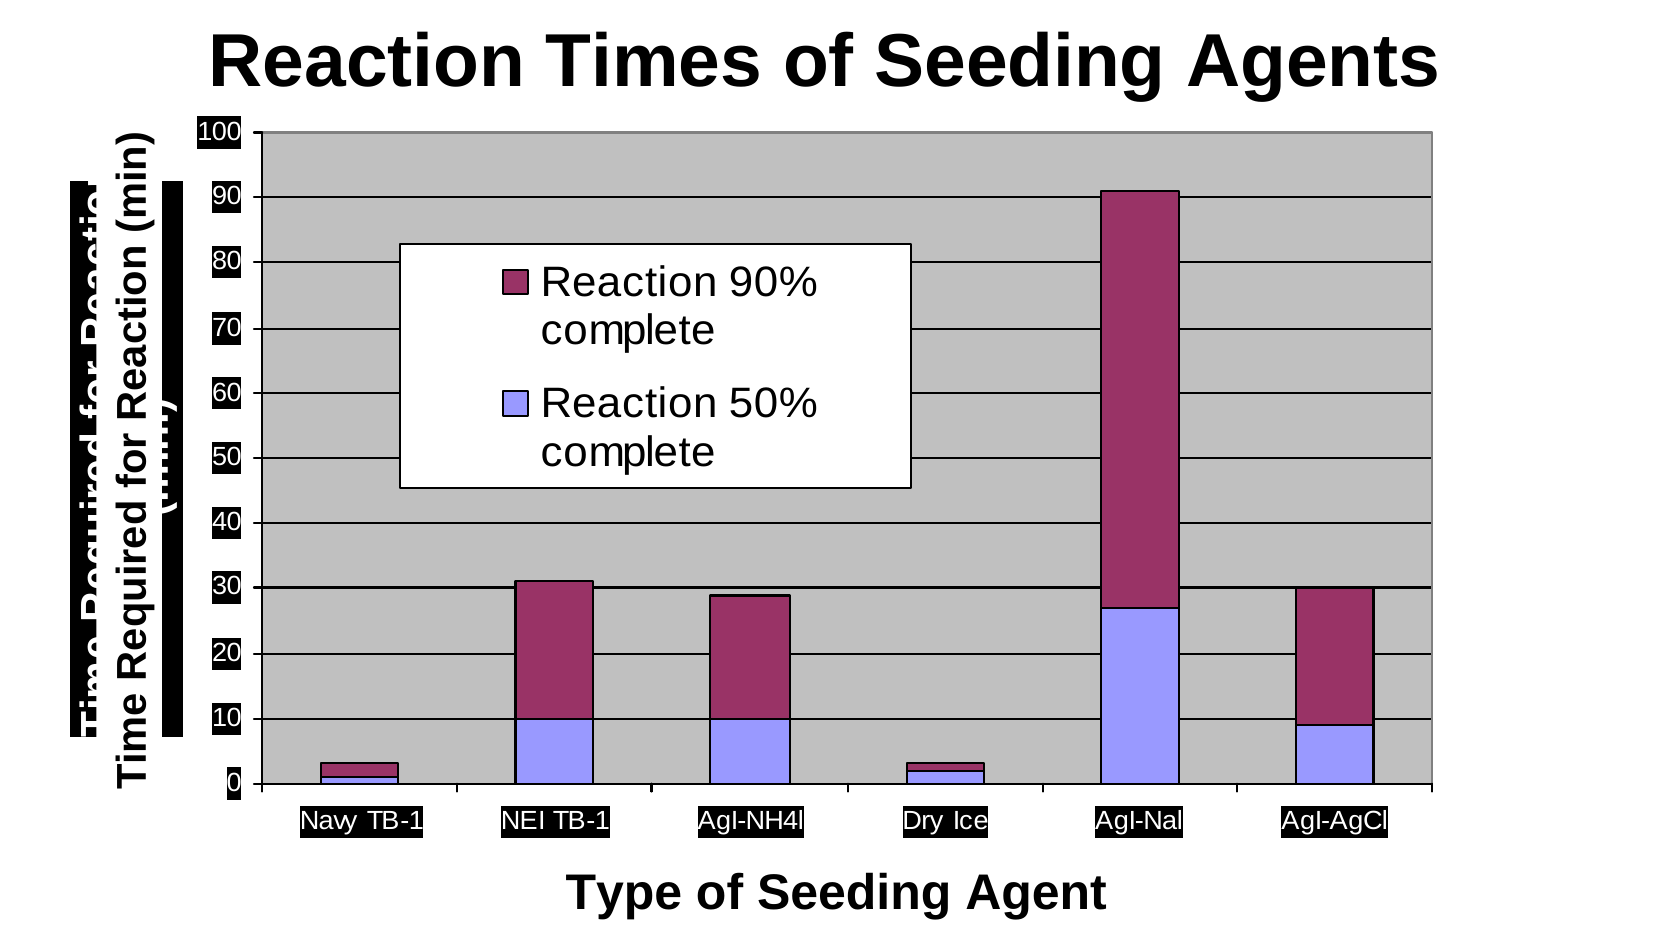

# Reaction Times of Seeding Agents
Time Required for Reaction (min)
Type of Seeding Agent